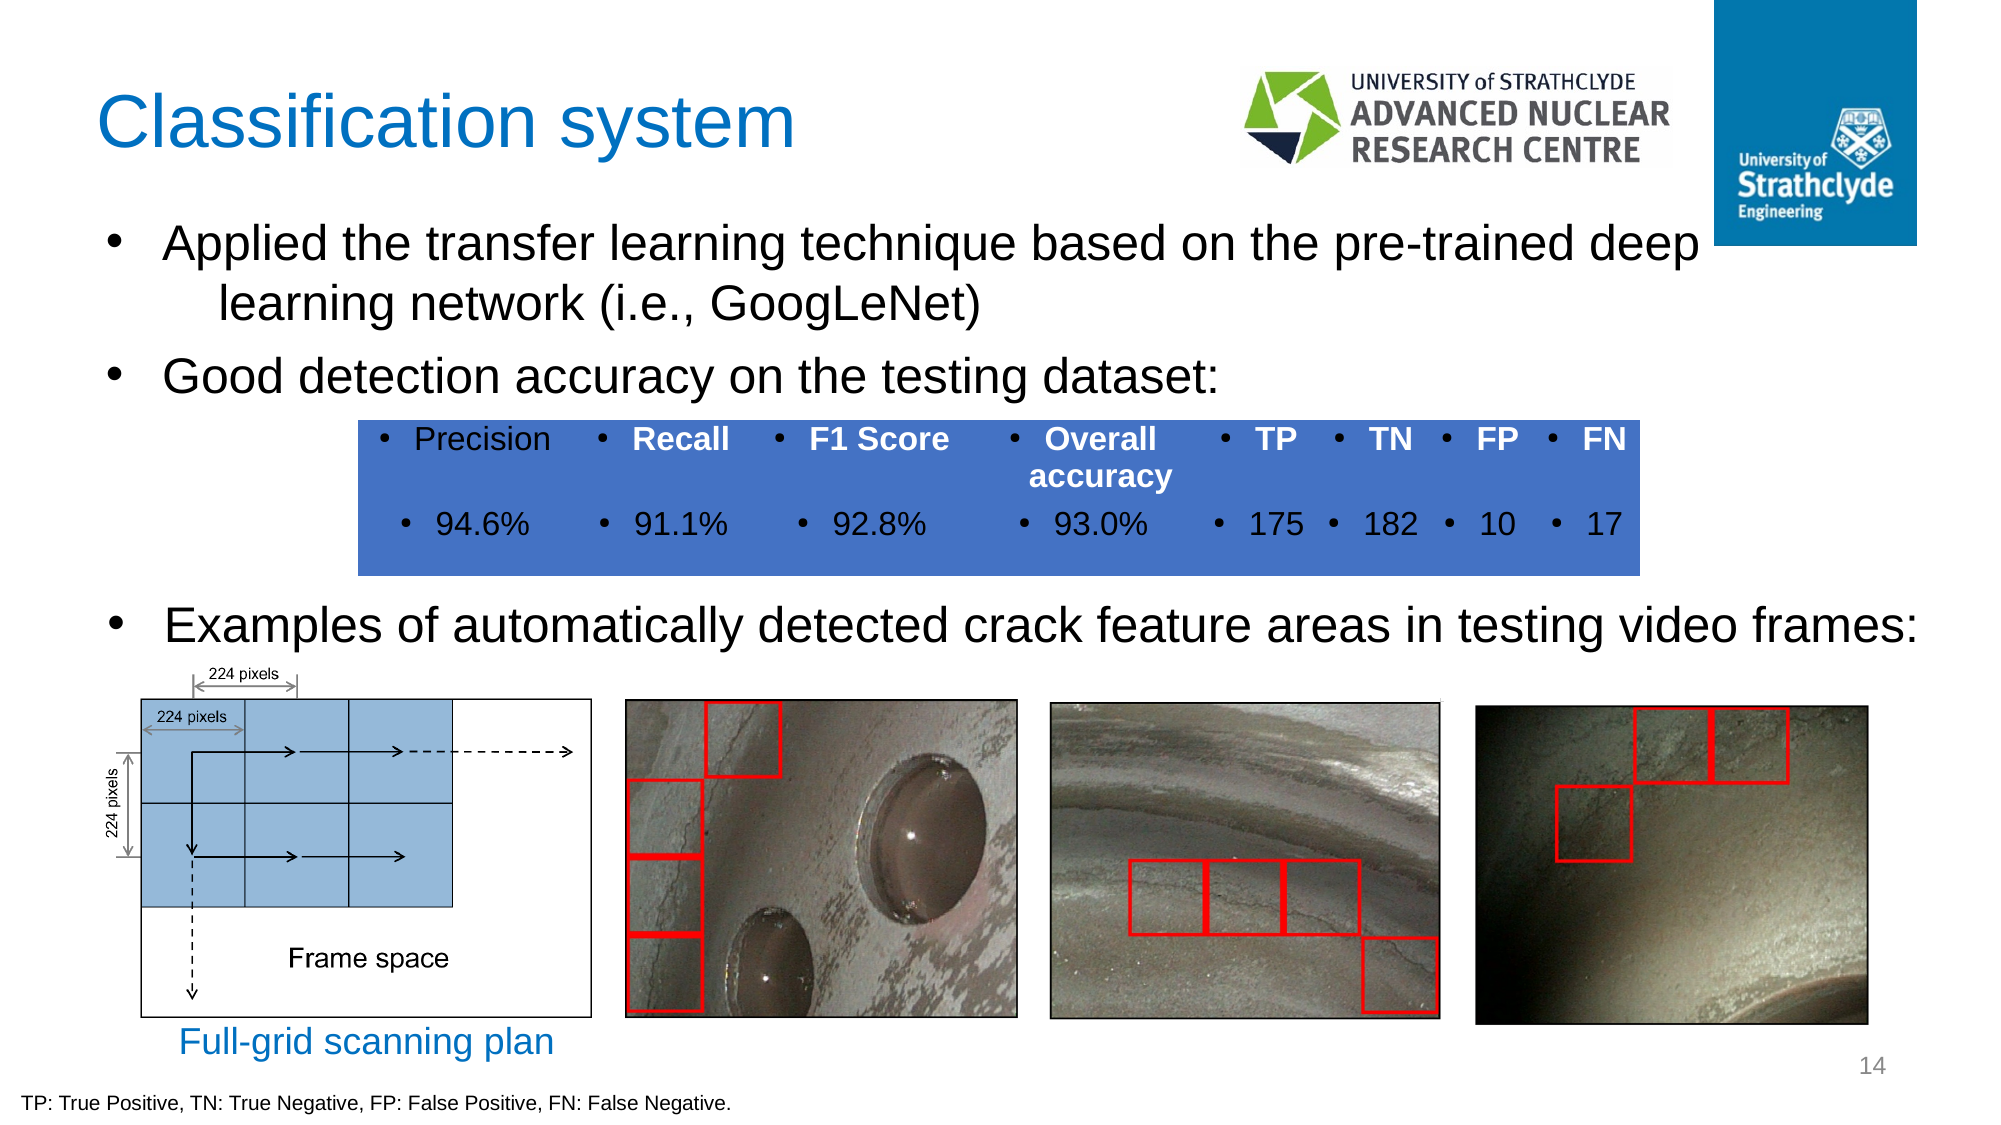

# Classification system
Applied the transfer learning technique based on the pre-trained deep learning network (i.e., GoogLeNet)
Good detection accuracy on the testing dataset:
| Precision | Recall | F1 Score | Overall accuracy | TP | TN | FP | FN |
| --- | --- | --- | --- | --- | --- | --- | --- |
| 94.6% | 91.1% | 92.8% | 93.0% | 175 | 182 | 10 | 17 |
Examples of automatically detected crack feature areas in testing video frames:
Full-grid scanning plan
TP: True Positive, TN: True Negative, FP: False Positive, FN: False Negative.